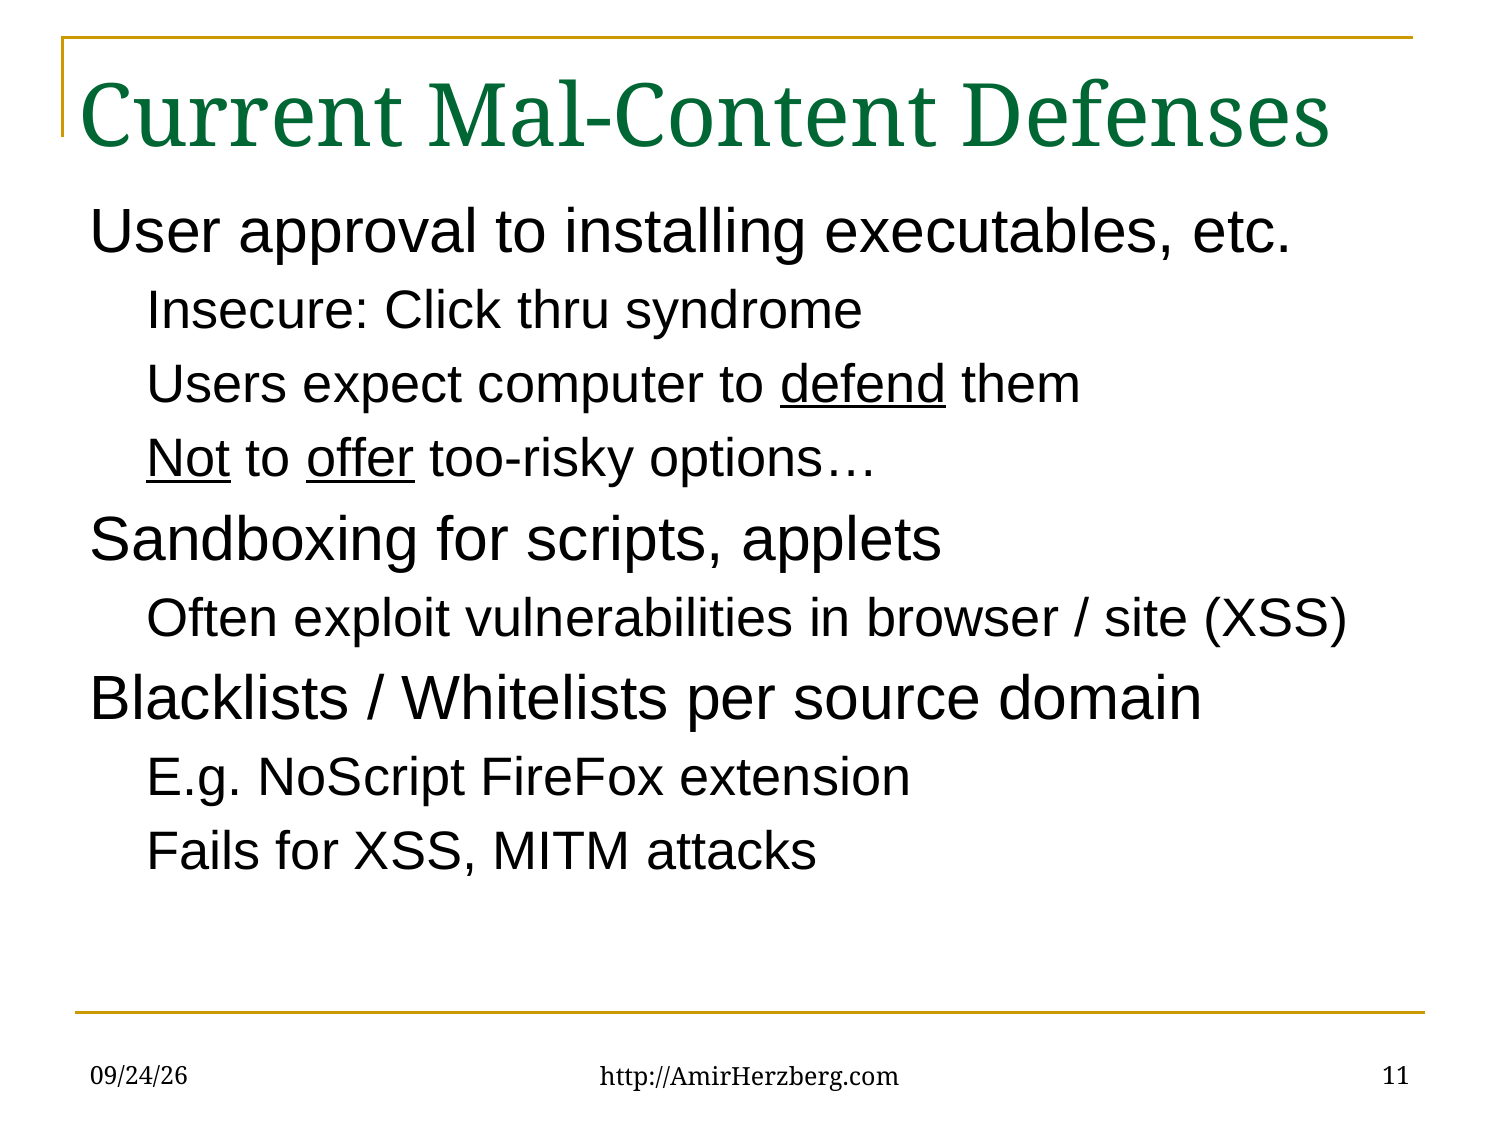

# Current Mal-Content Defenses
User approval to installing executables, etc.
Insecure: Click thru syndrome
Users expect computer to defend them
Not to offer too-risky options…
Sandboxing for scripts, applets
Often exploit vulnerabilities in browser / site (XSS)
Blacklists / Whitelists per source domain
E.g. NoScript FireFox extension
Fails for XSS, MITM attacks
11
http://AmirHerzberg.com